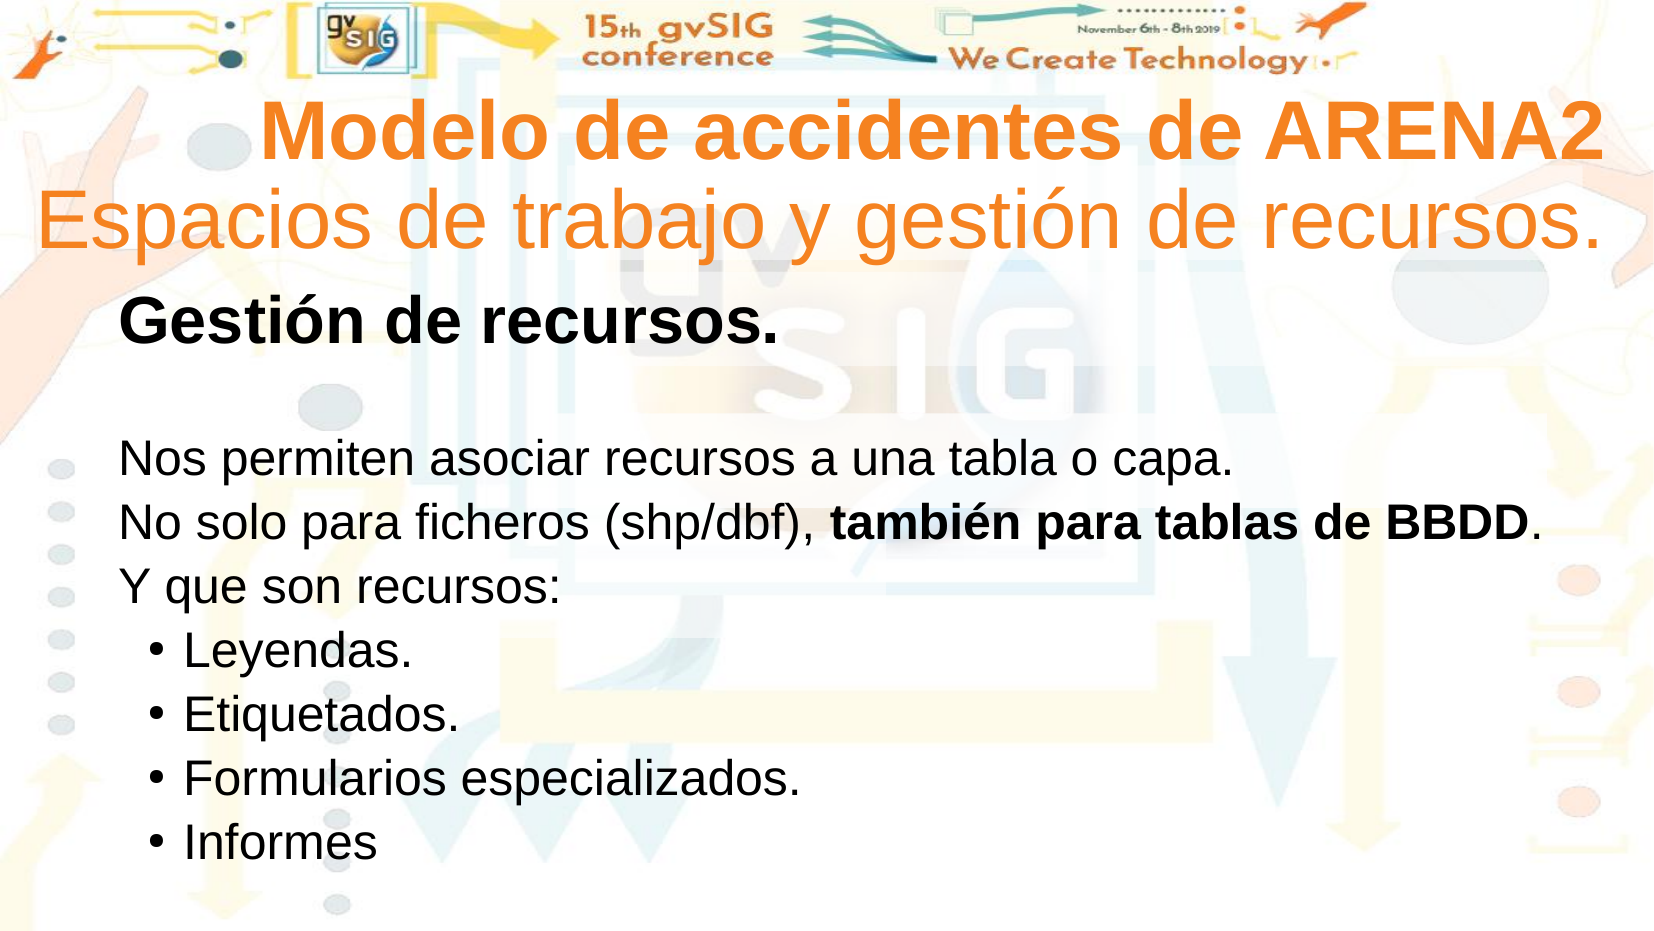

# Modelo de accidentes de ARENA2
Espacios de trabajo y gestión de recursos.
Gestión de recursos.
Nos permiten asociar recursos a una tabla o capa.
No solo para ficheros (shp/dbf), también para tablas de BBDD.
Y que son recursos:
Leyendas.
Etiquetados.
Formularios especializados.
Informes